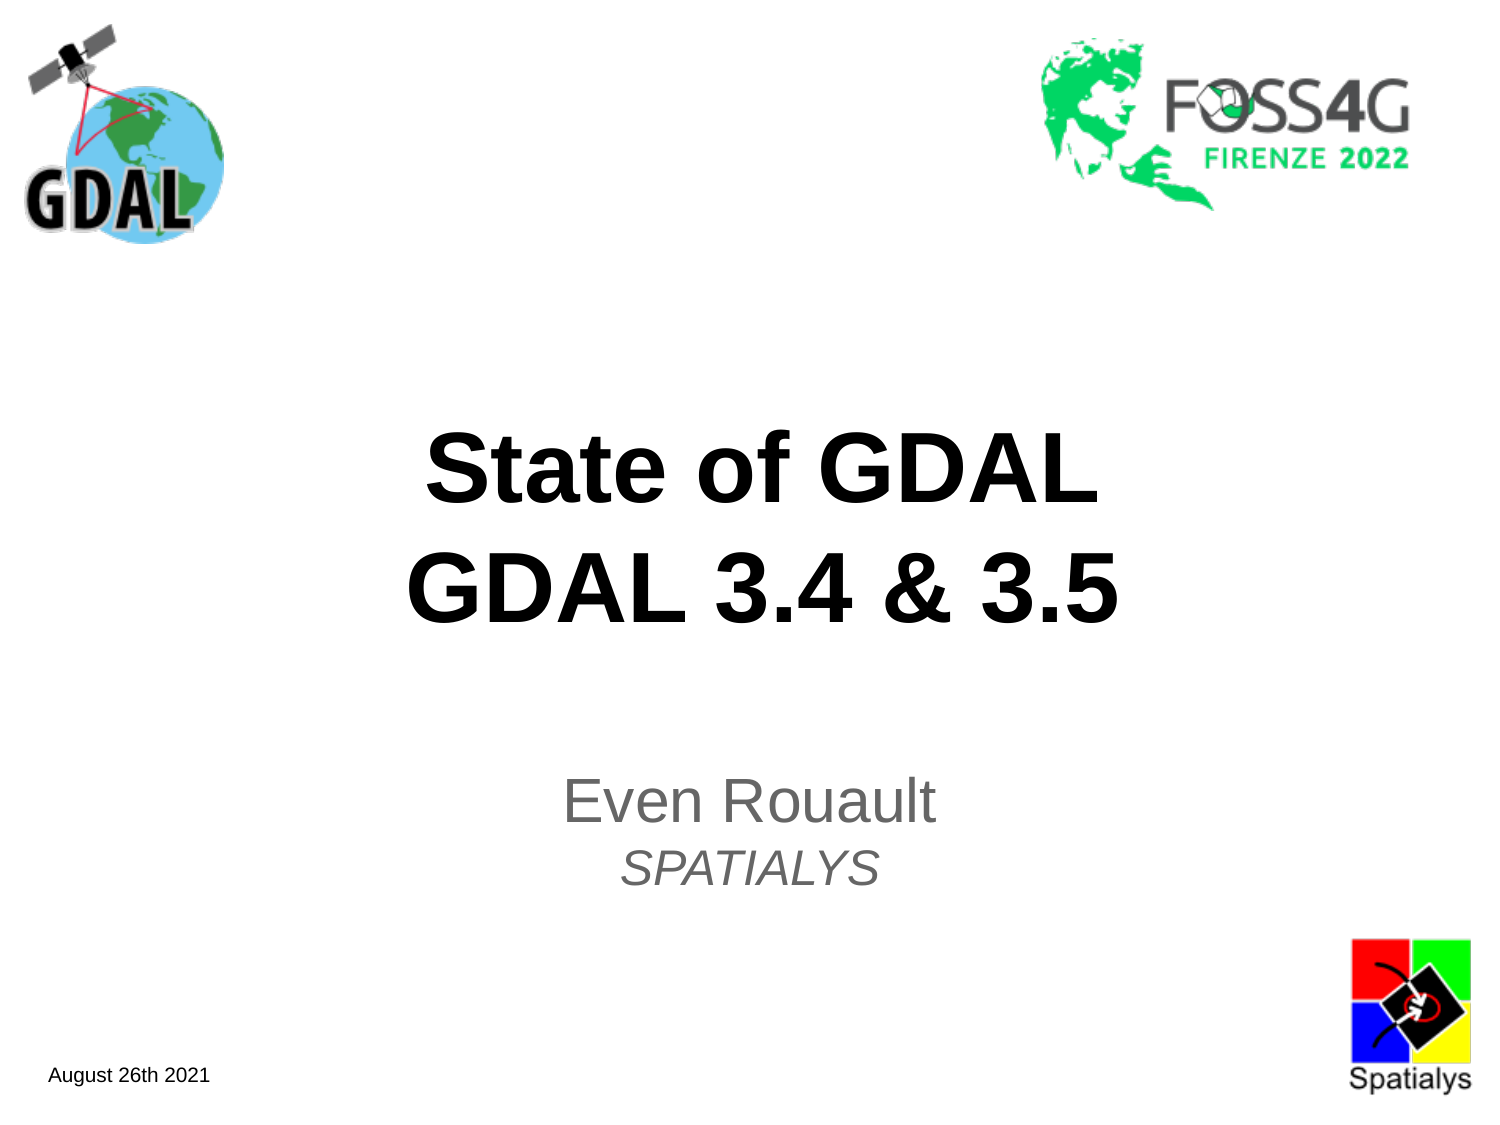

# State of GDAL GDAL 3.4 & 3.5
Even Rouault
SPATIALYS
August 26th 2021